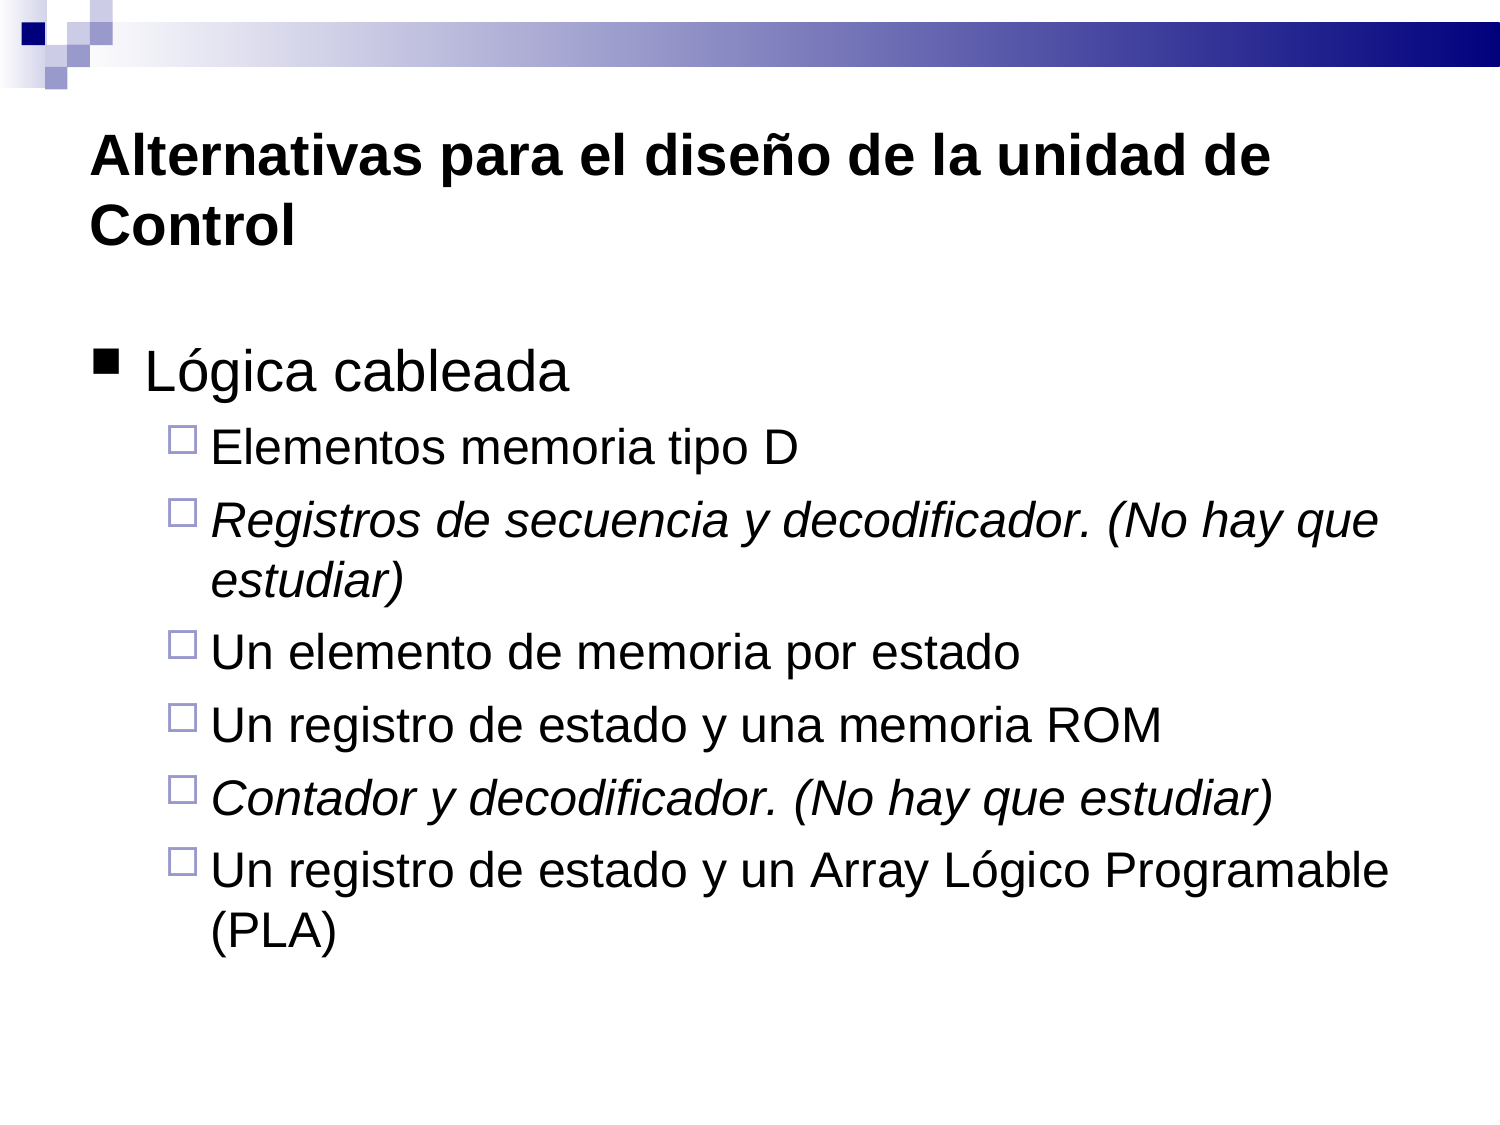

# Alternativas para el diseño de la unidad de Control
Lógica cableada
Elementos memoria tipo D
Registros de secuencia y decodificador. (No hay que estudiar)‏
Un elemento de memoria por estado
Un registro de estado y una memoria ROM
Contador y decodificador. (No hay que estudiar)‏
Un registro de estado y un Array Lógico Programable (PLA)‏